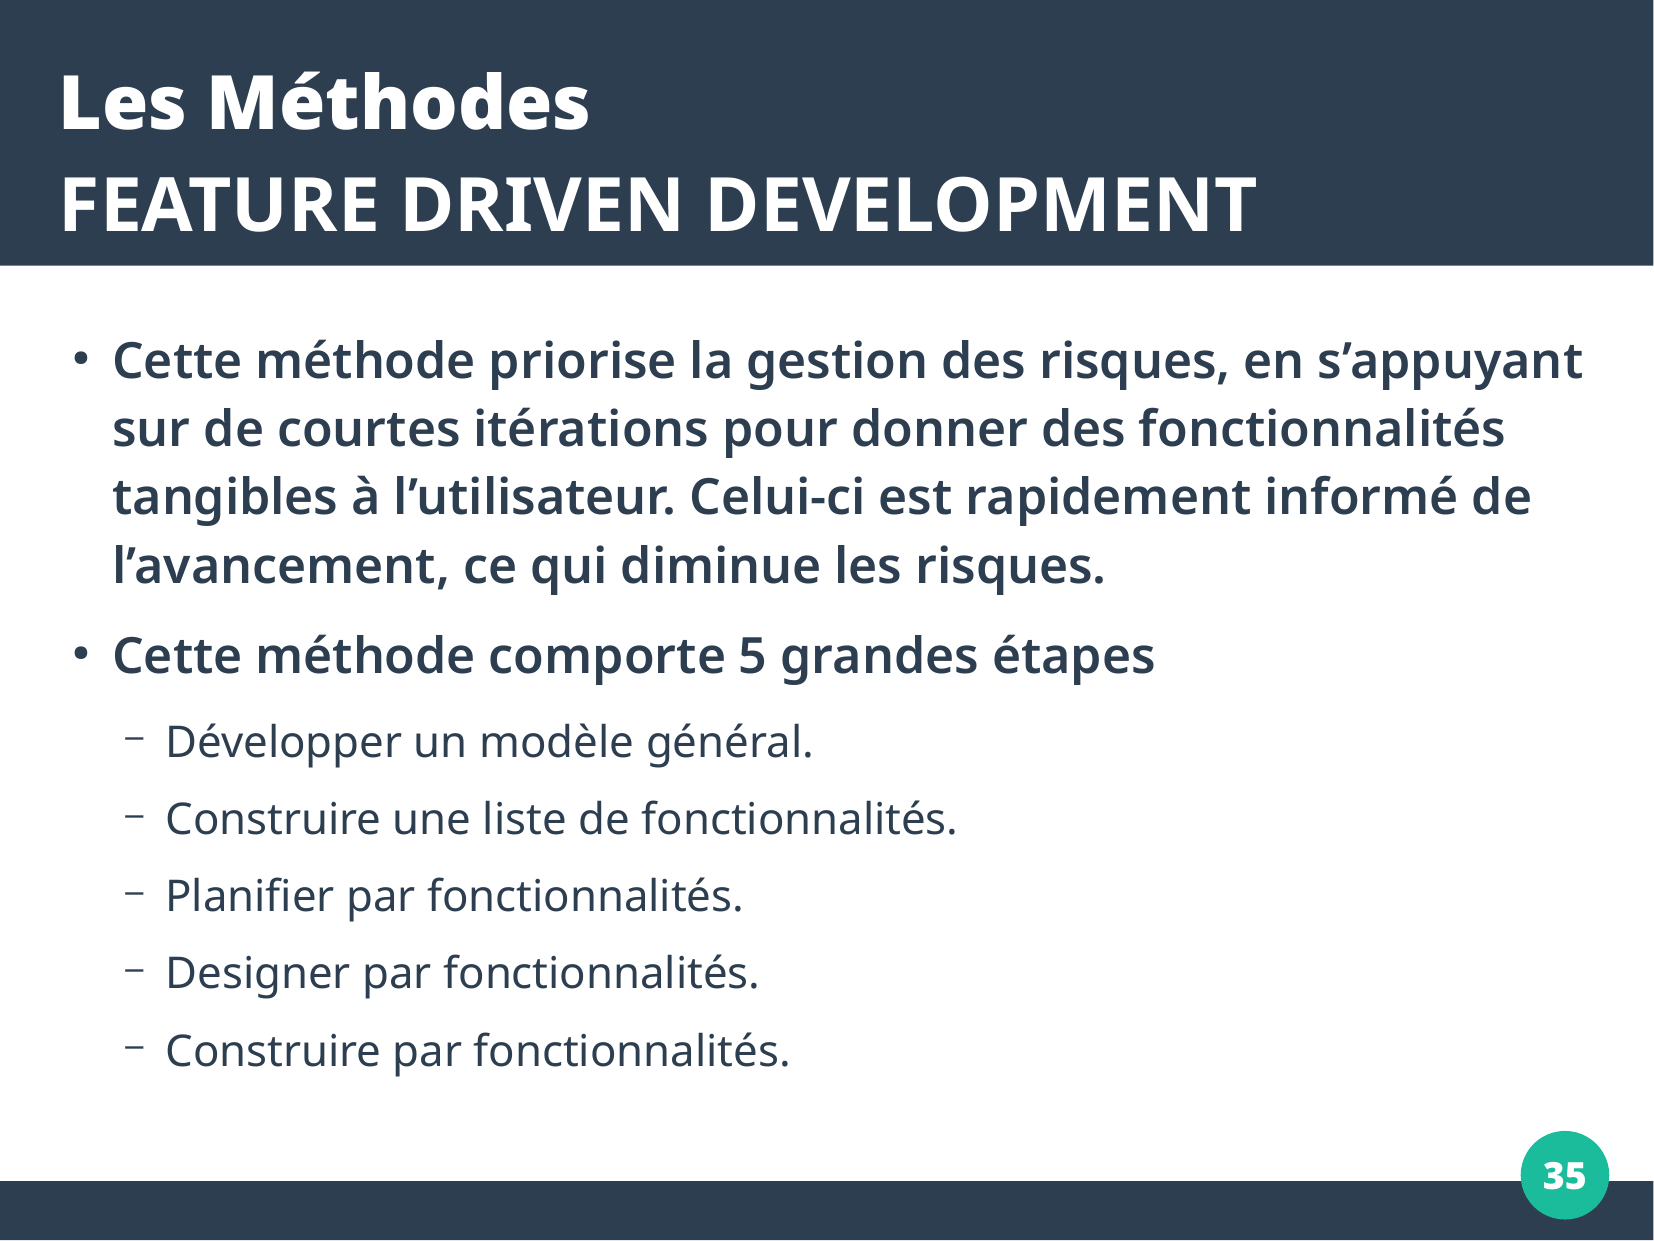

# Les Méthodes FEATURE DRIVEN DEVELOPMENT
Cette méthode priorise la gestion des risques, en s’appuyant sur de courtes itérations pour donner des fonctionnalités tangibles à l’utilisateur. Celui-ci est rapidement informé de l’avancement, ce qui diminue les risques.
Cette méthode comporte 5 grandes étapes
Développer un modèle général.
Construire une liste de fonctionnalités.
Planifier par fonctionnalités.
Designer par fonctionnalités.
Construire par fonctionnalités.
35